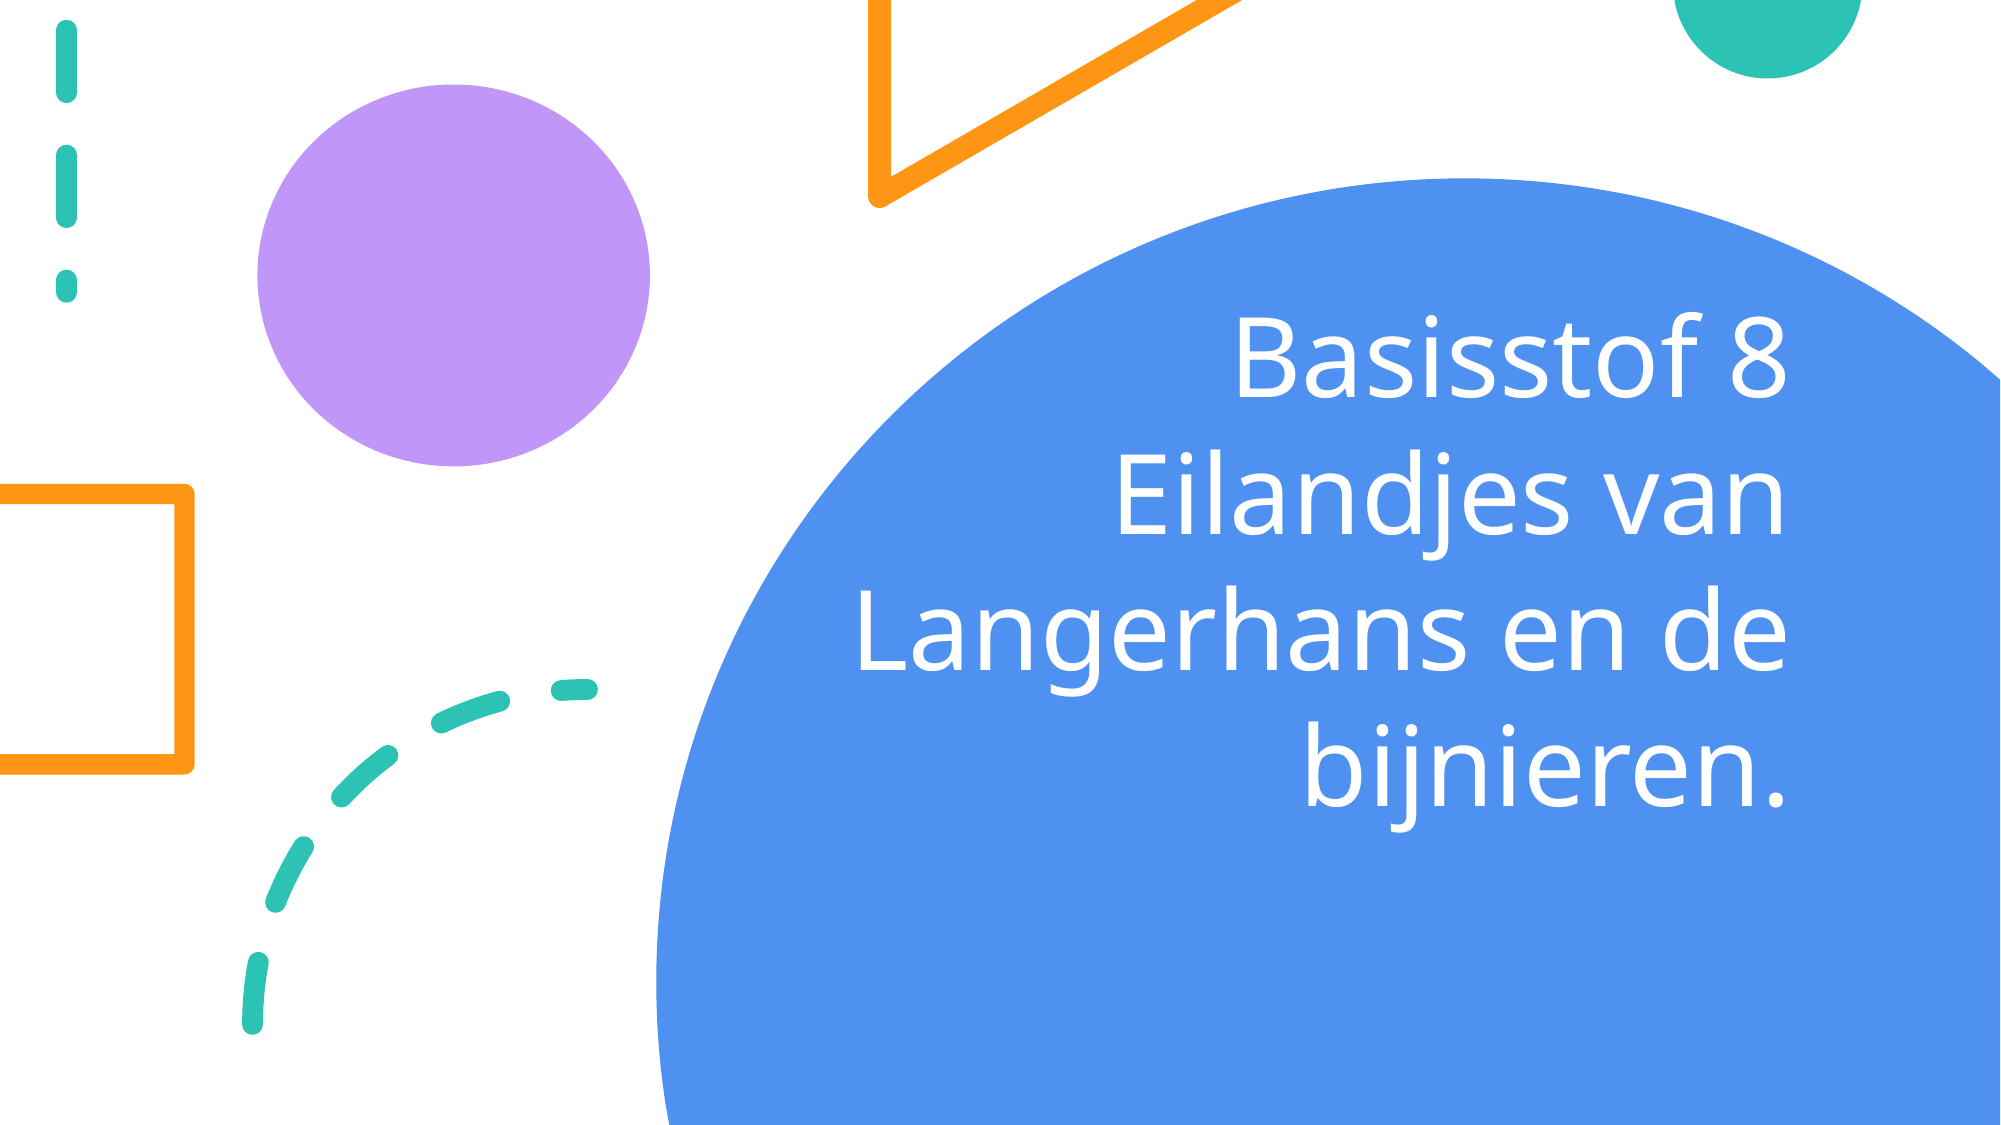

# Basisstof 8 Eilandjes van Langerhans en de bijnieren.